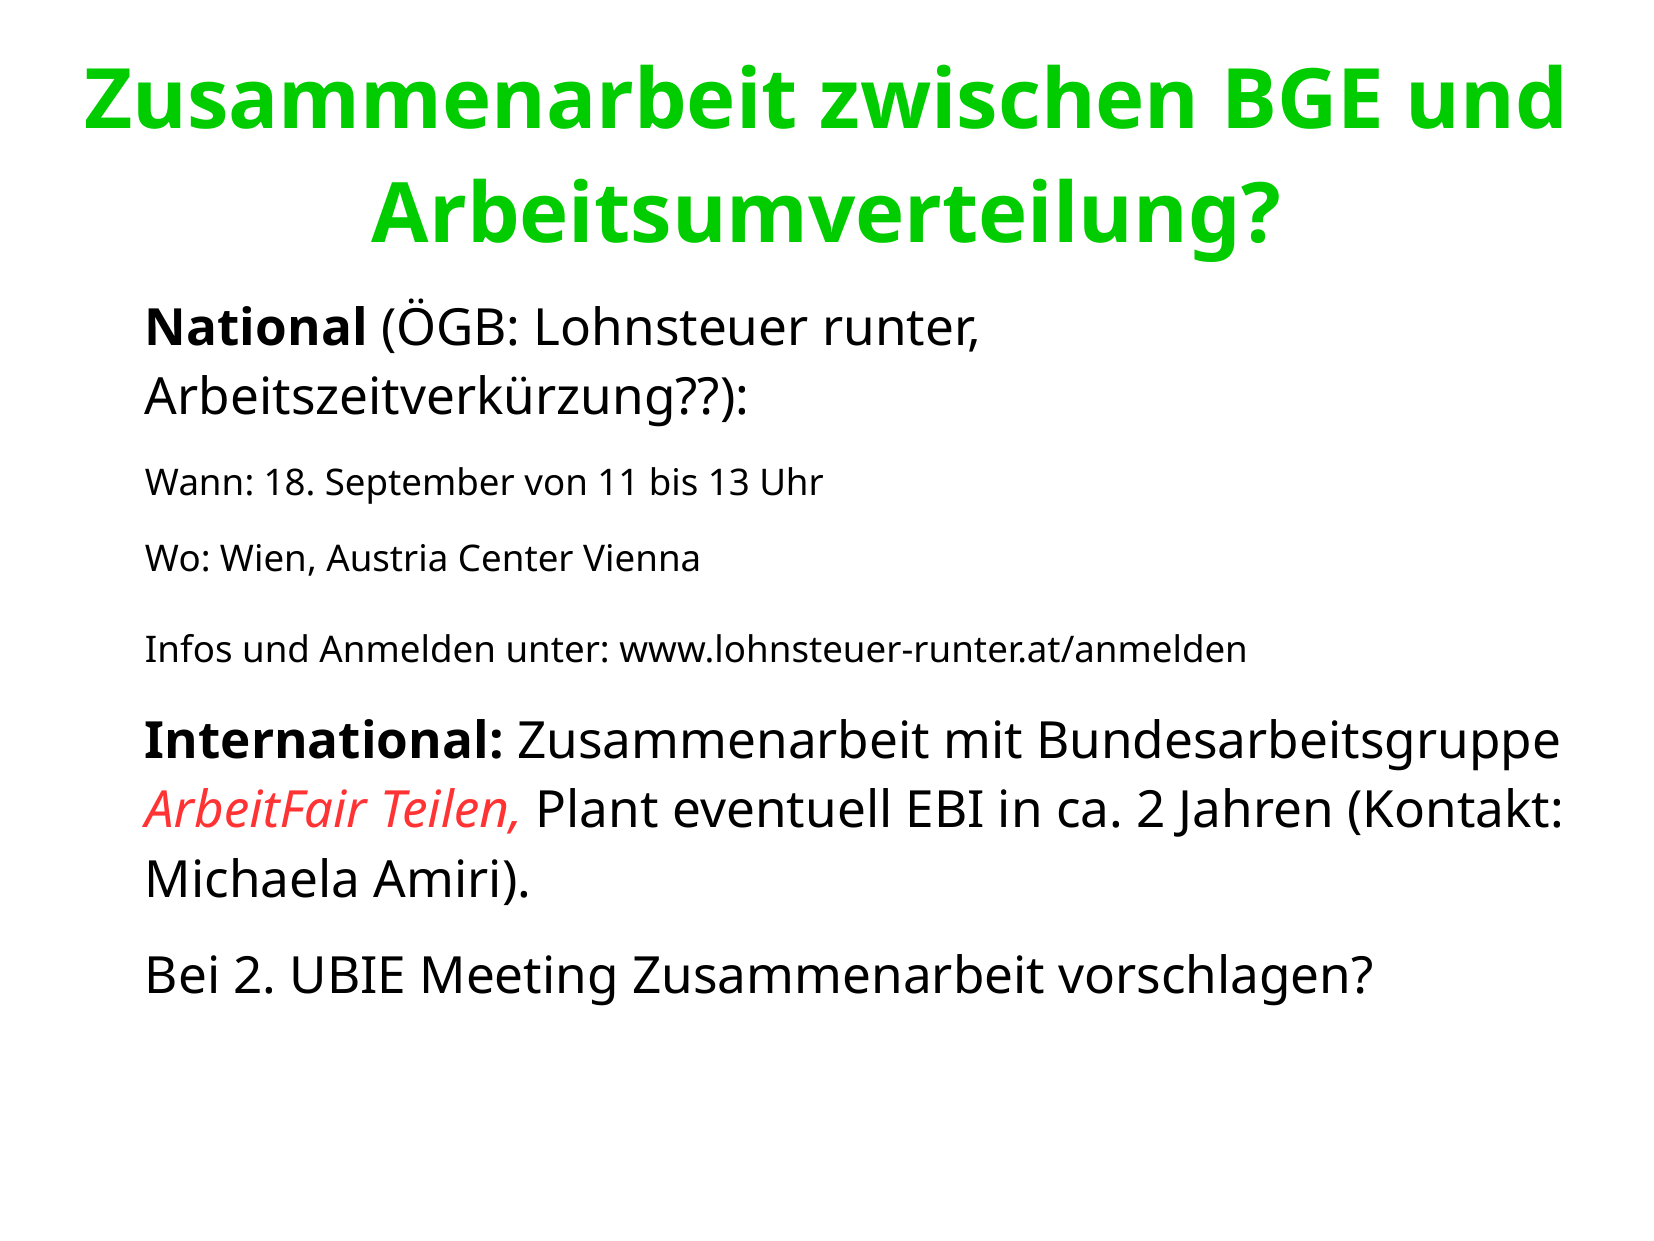

# Zusammenarbeit zwischen BGE und Arbeitsumverteilung?
National (ÖGB: Lohnsteuer runter, Arbeitszeitverkürzung??):
Wann: 18. September von 11 bis 13 Uhr
Wo: Wien, Austria Center Vienna
Infos und Anmelden unter: www.lohnsteuer-runter.at/anmelden
International: Zusammenarbeit mit Bundesarbeitsgruppe ArbeitFair Teilen, Plant eventuell EBI in ca. 2 Jahren (Kontakt: Michaela Amiri).
Bei 2. UBIE Meeting Zusammenarbeit vorschlagen?